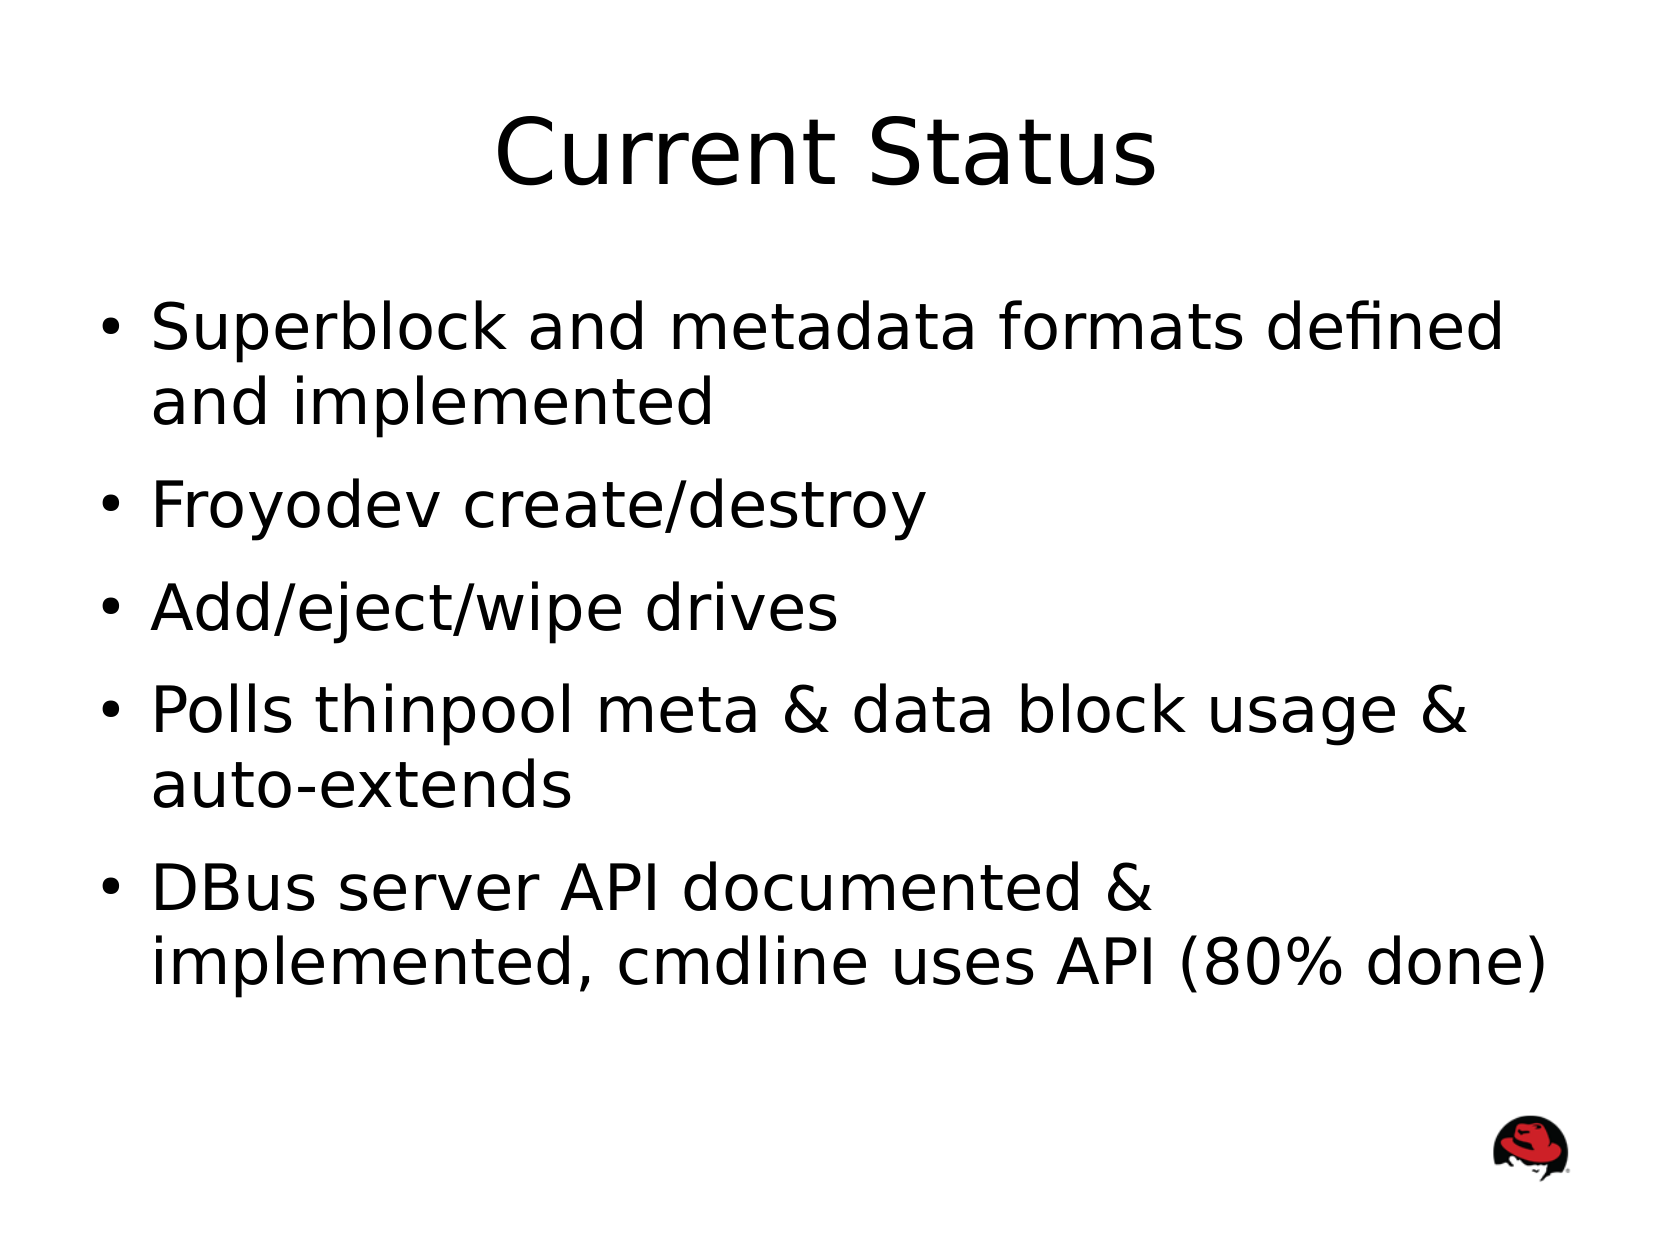

# Current Status
Superblock and metadata formats defined and implemented
Froyodev create/destroy
Add/eject/wipe drives
Polls thinpool meta & data block usage & auto-extends
DBus server API documented & implemented, cmdline uses API (80% done)